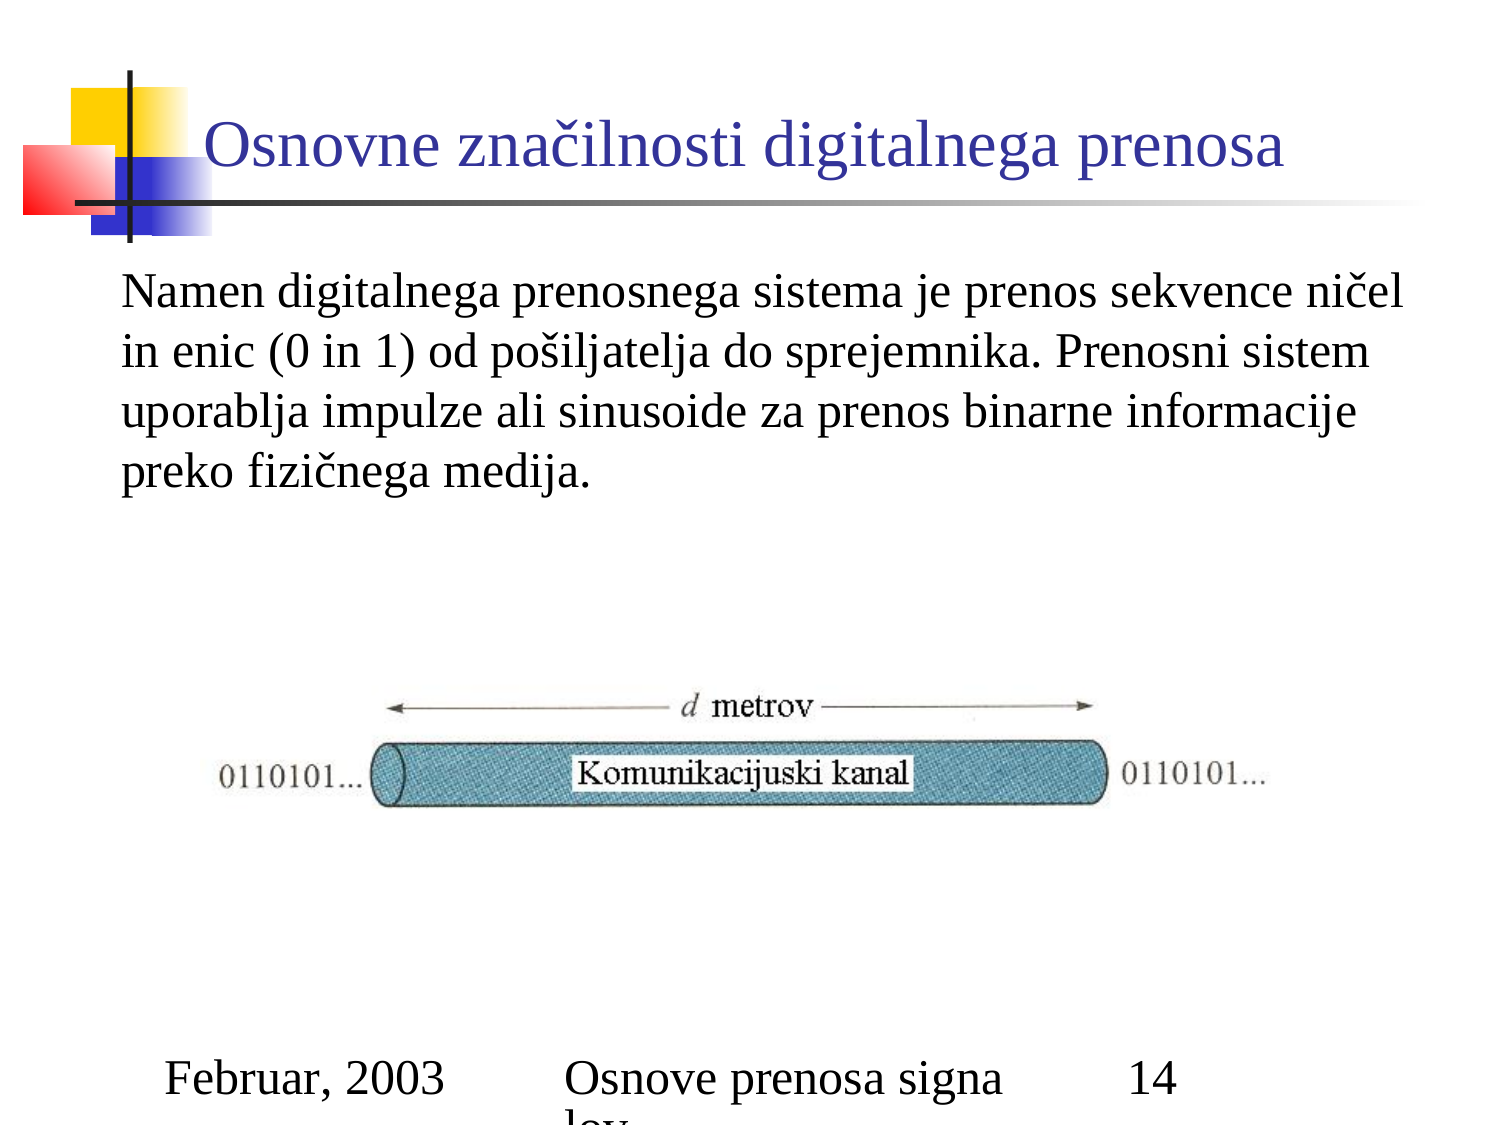

# Osnovne značilnosti digitalnega prenosa
	Namen digitalnega prenosnega sistema je prenos sekvence ničel in enic (0 in 1) od pošiljatelja do sprejemnika. Prenosni sistem uporablja impulze ali sinusoide za prenos binarne informacije preko fizičnega medija.
Februar, 2003
Osnove prenosa signalov
14